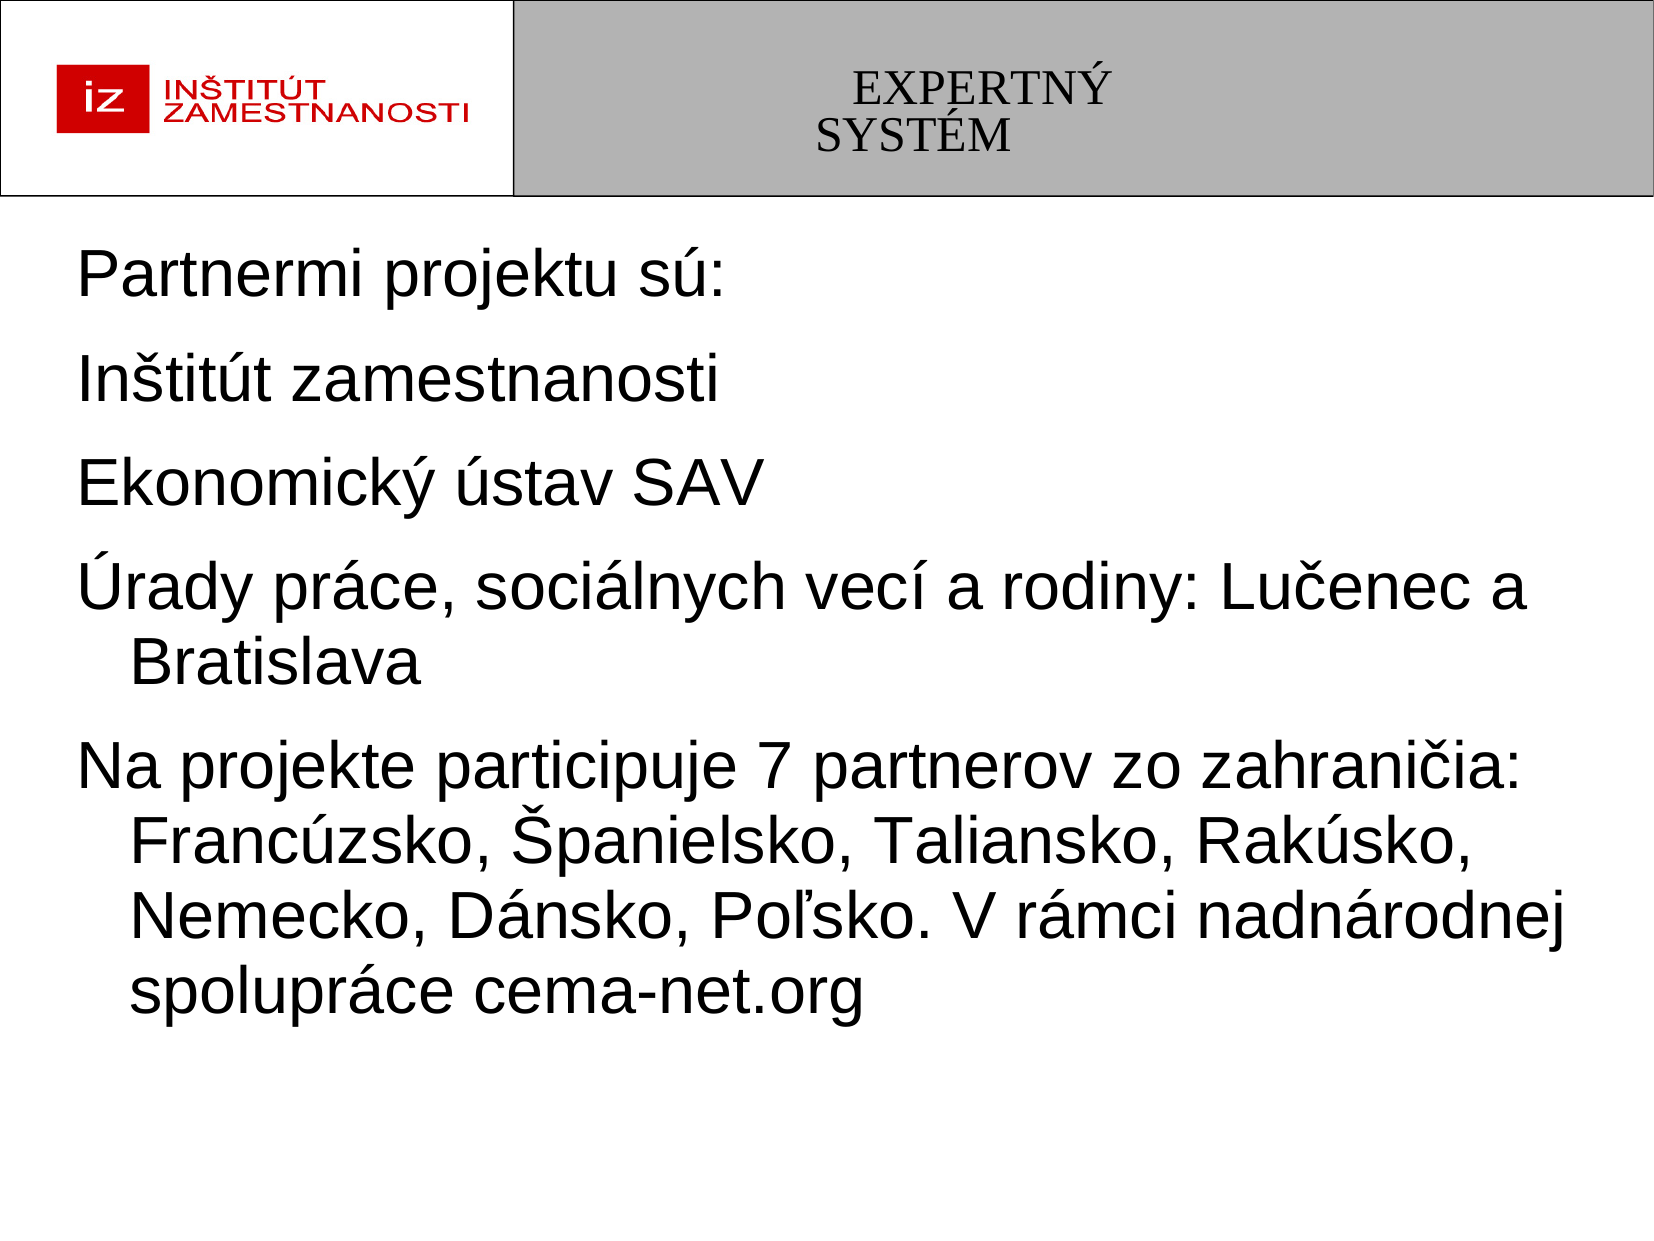

EXPERTNÝ SYSTÉM
# Partnermi projektu sú:
Inštitút zamestnanosti
Ekonomický ústav SAV
Úrady práce, sociálnych vecí a rodiny: Lučenec a Bratislava
Na projekte participuje 7 partnerov zo zahraničia: Francúzsko, Španielsko, Taliansko, Rakúsko, Nemecko, Dánsko, Poľsko. V rámci nadnárodnej spolupráce cema-net.org